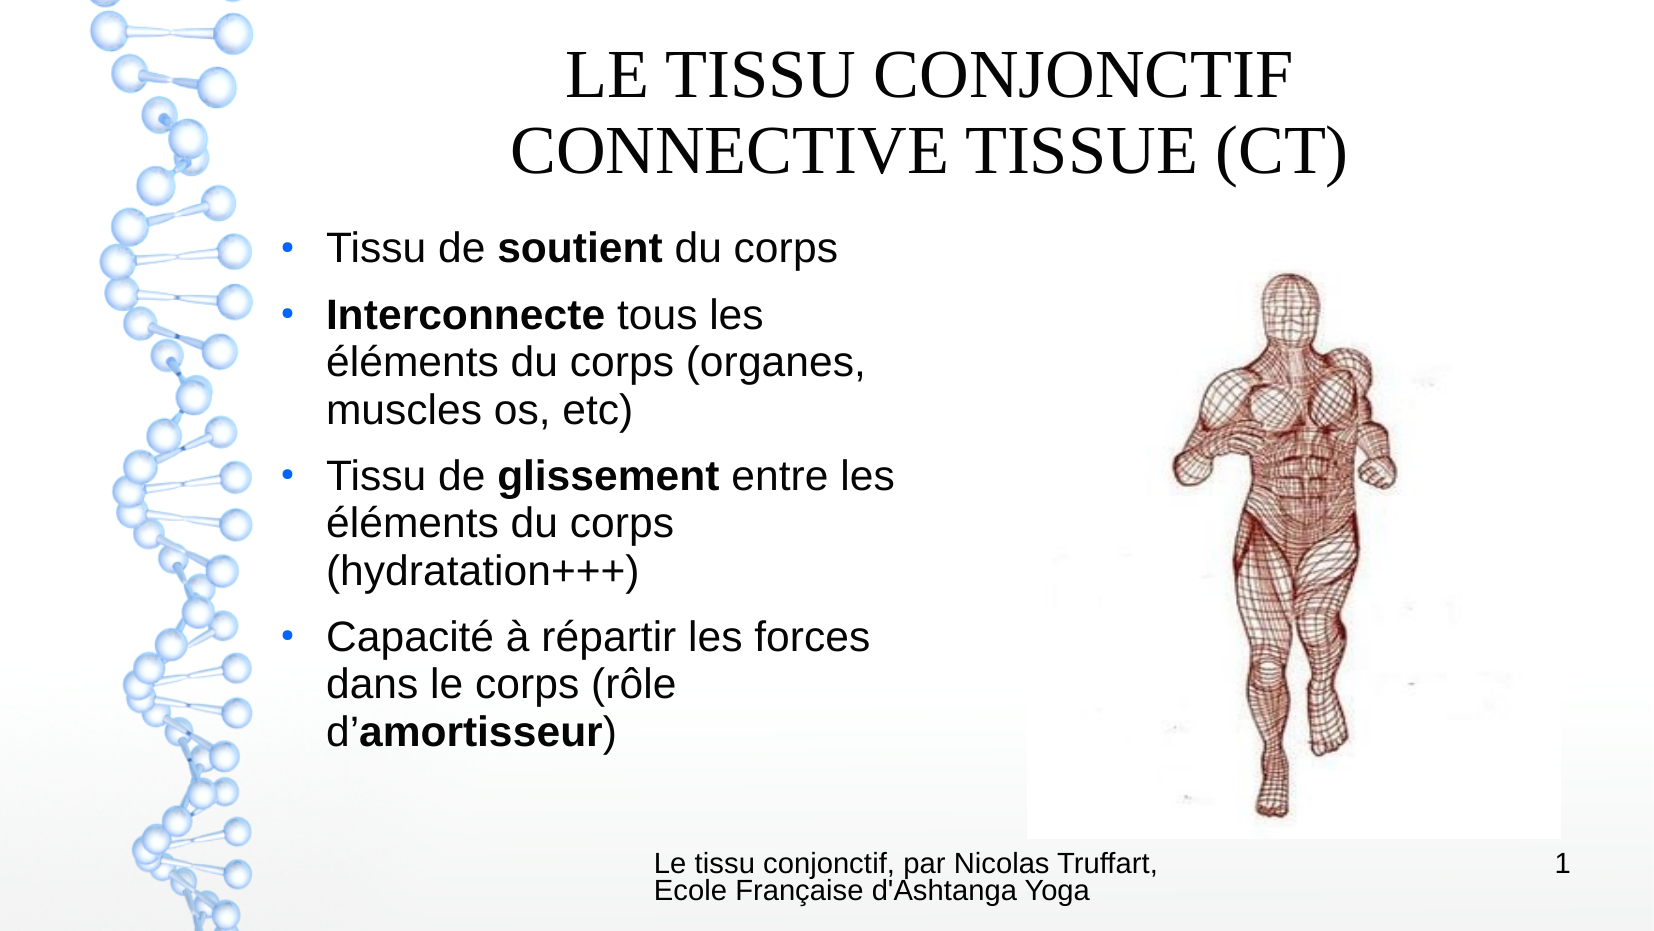

# LE TISSU CONJONCTIF CONNECTIVE TISSUE (CT)
Tissu de soutient du corps
Interconnecte tous les éléments du corps (organes, muscles os, etc)
Tissu de glissement entre les éléments du corps (hydratation+++)
Capacité à répartir les forces dans le corps (rôle d’amortisseur)
Le tissu conjonctif, par Nicolas Truffart, Ecole Française d'Ashtanga Yoga
1